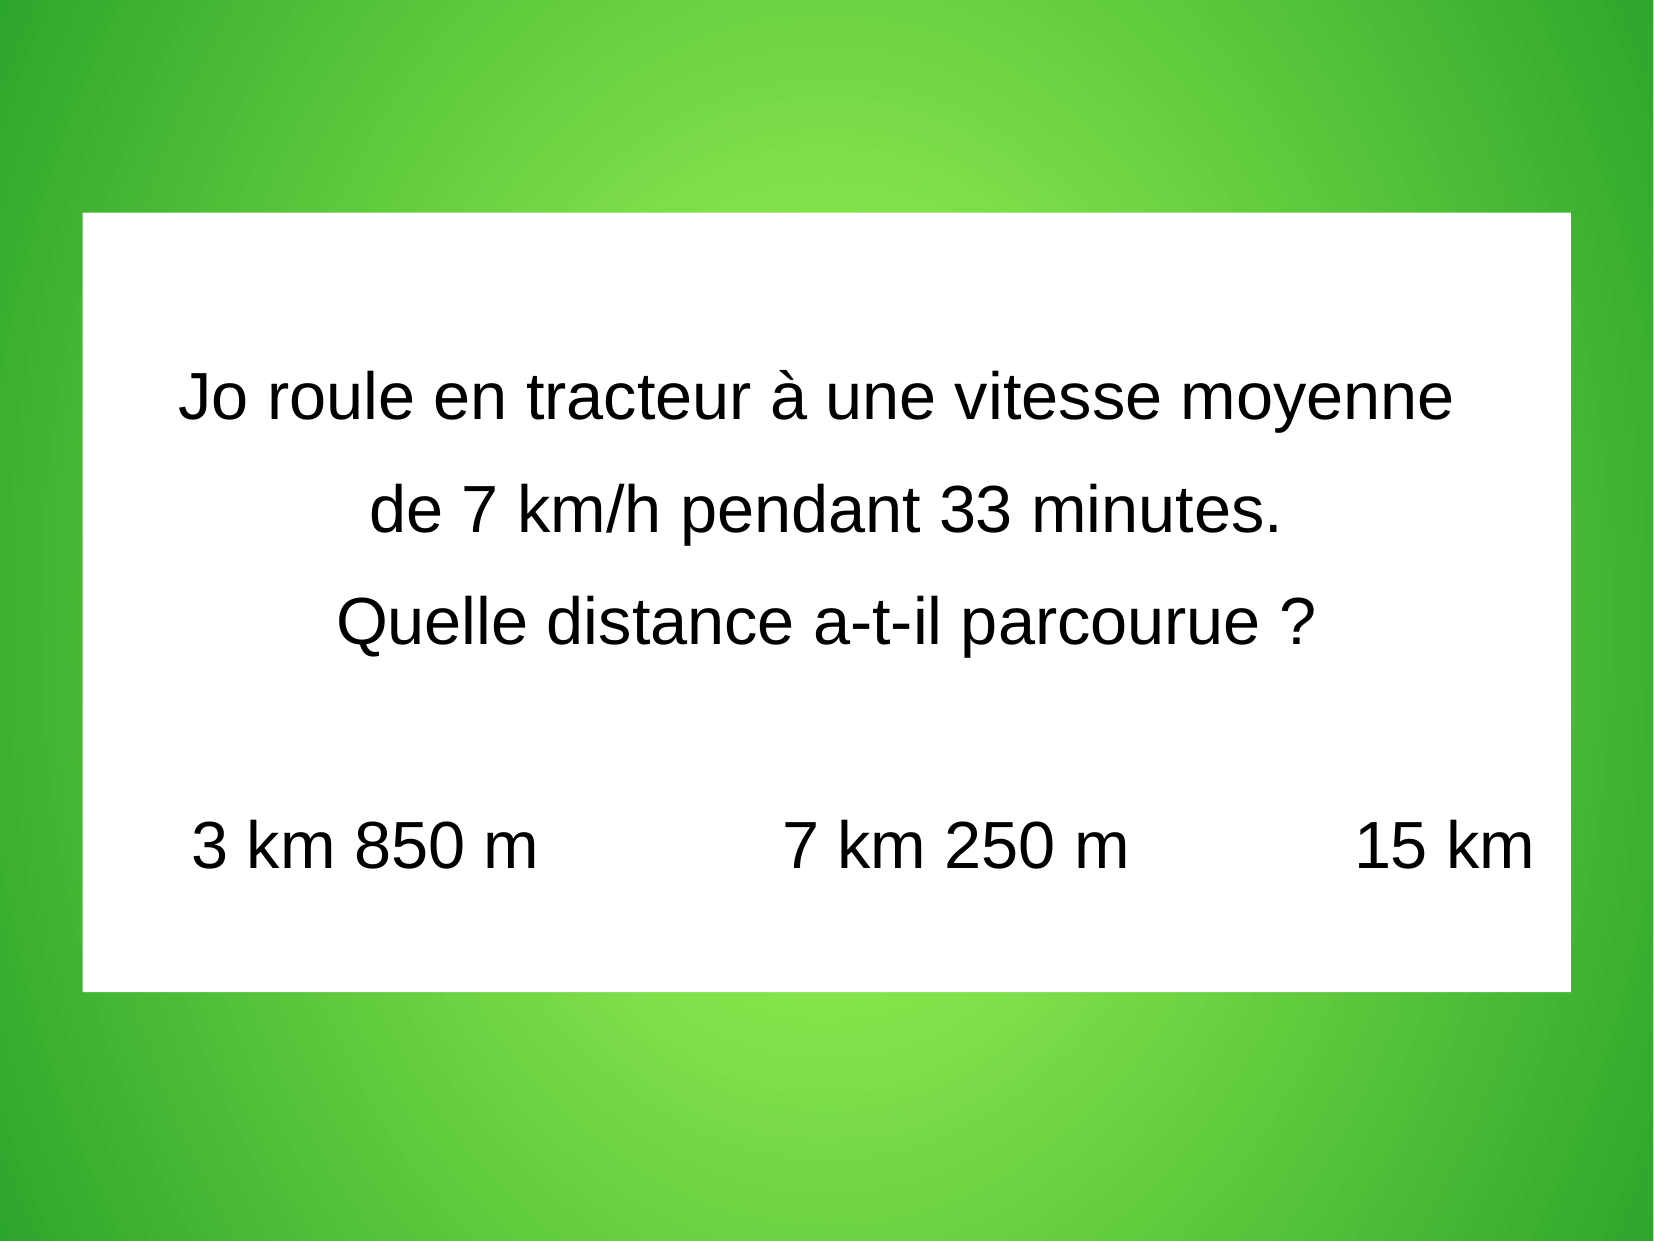

# Jo roule en tracteur à une vitesse moyenne de 7 km/h pendant 33 minutes.
Quelle distance a-t-il parcourue ?
	3 km 850 m	 	7 km 250 m		 15 km